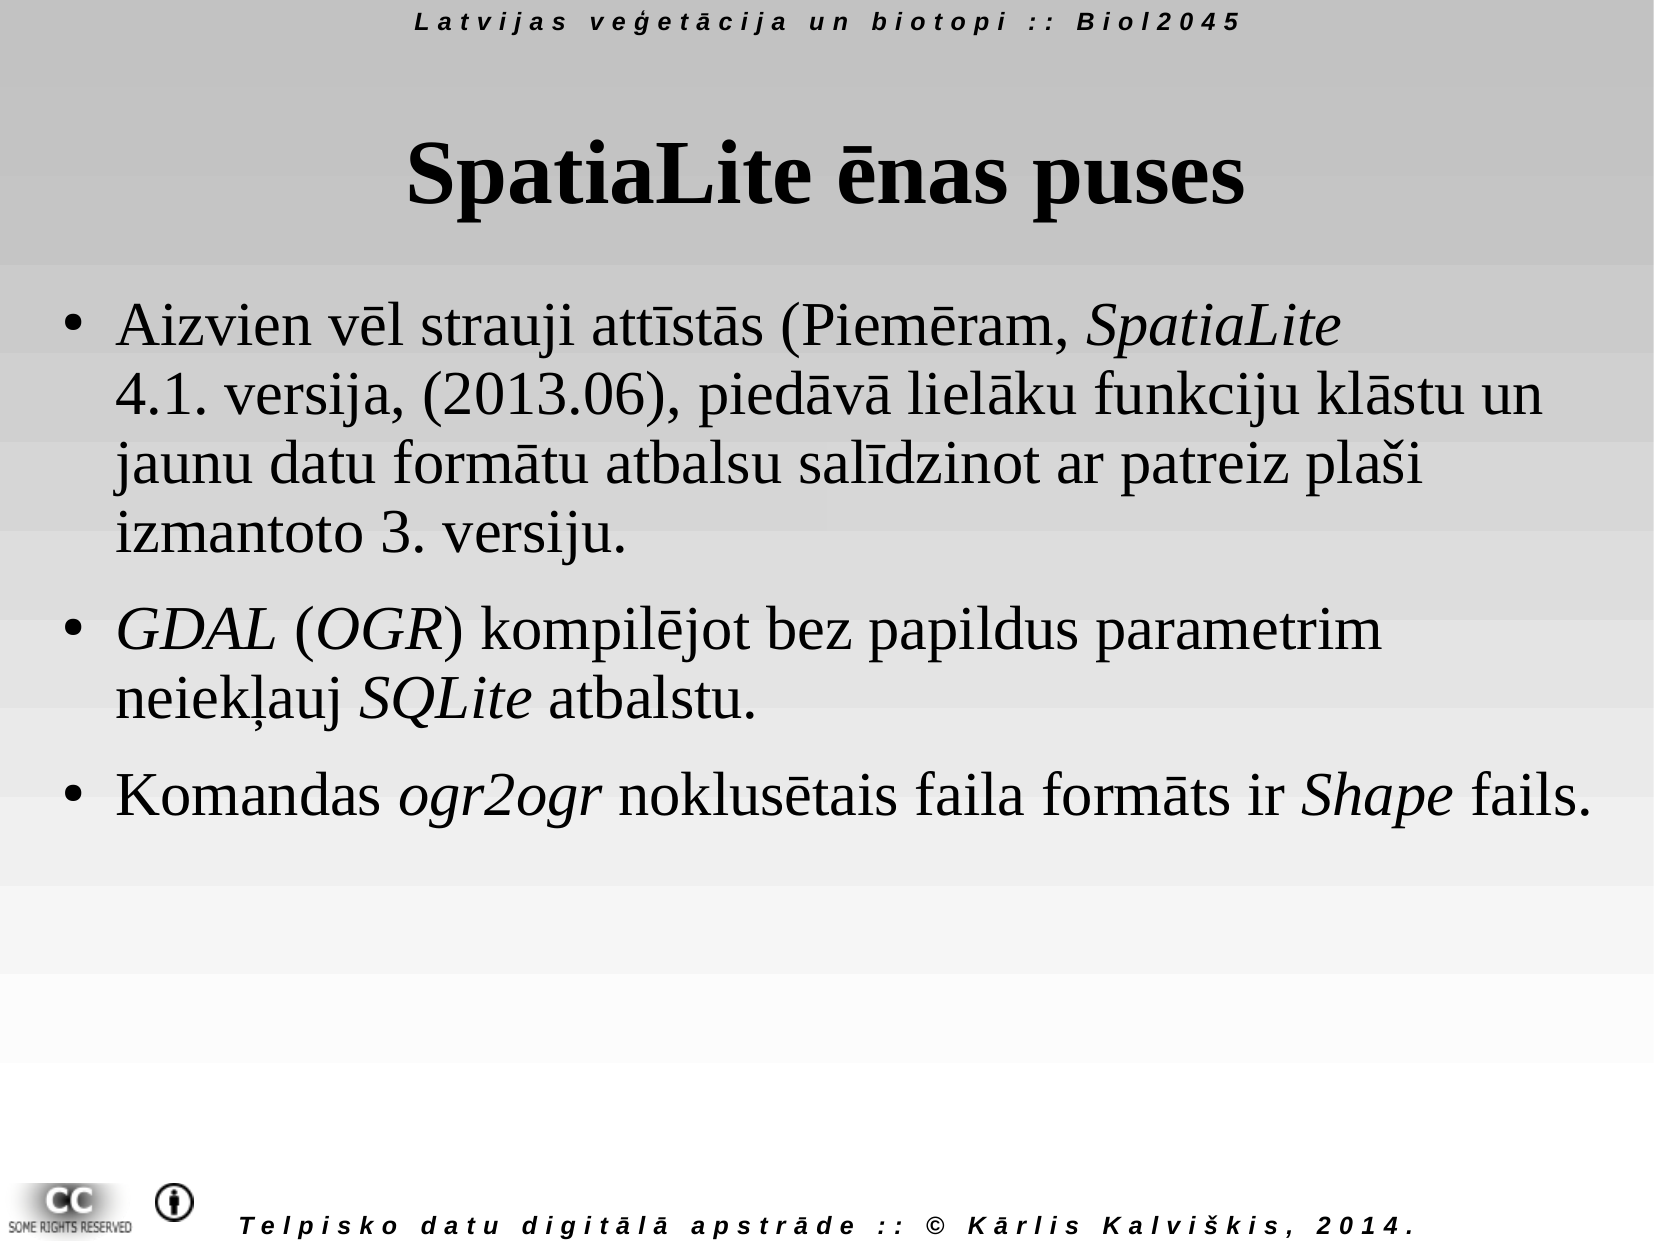

# SpatiaLite ēnas puses
Aizvien vēl strauji attīstās (Piemēram, SpatiaLite 4.1. versija, (2013.06), piedāvā lielāku funkciju klāstu un jaunu datu formātu atbalsu salīdzinot ar patreiz plaši izmantoto 3. versiju.
GDAL (OGR) kompilējot bez papildus parametrim neiekļauj SQLite atbalstu.
Komandas ogr2ogr noklusētais faila formāts ir Shape fails.